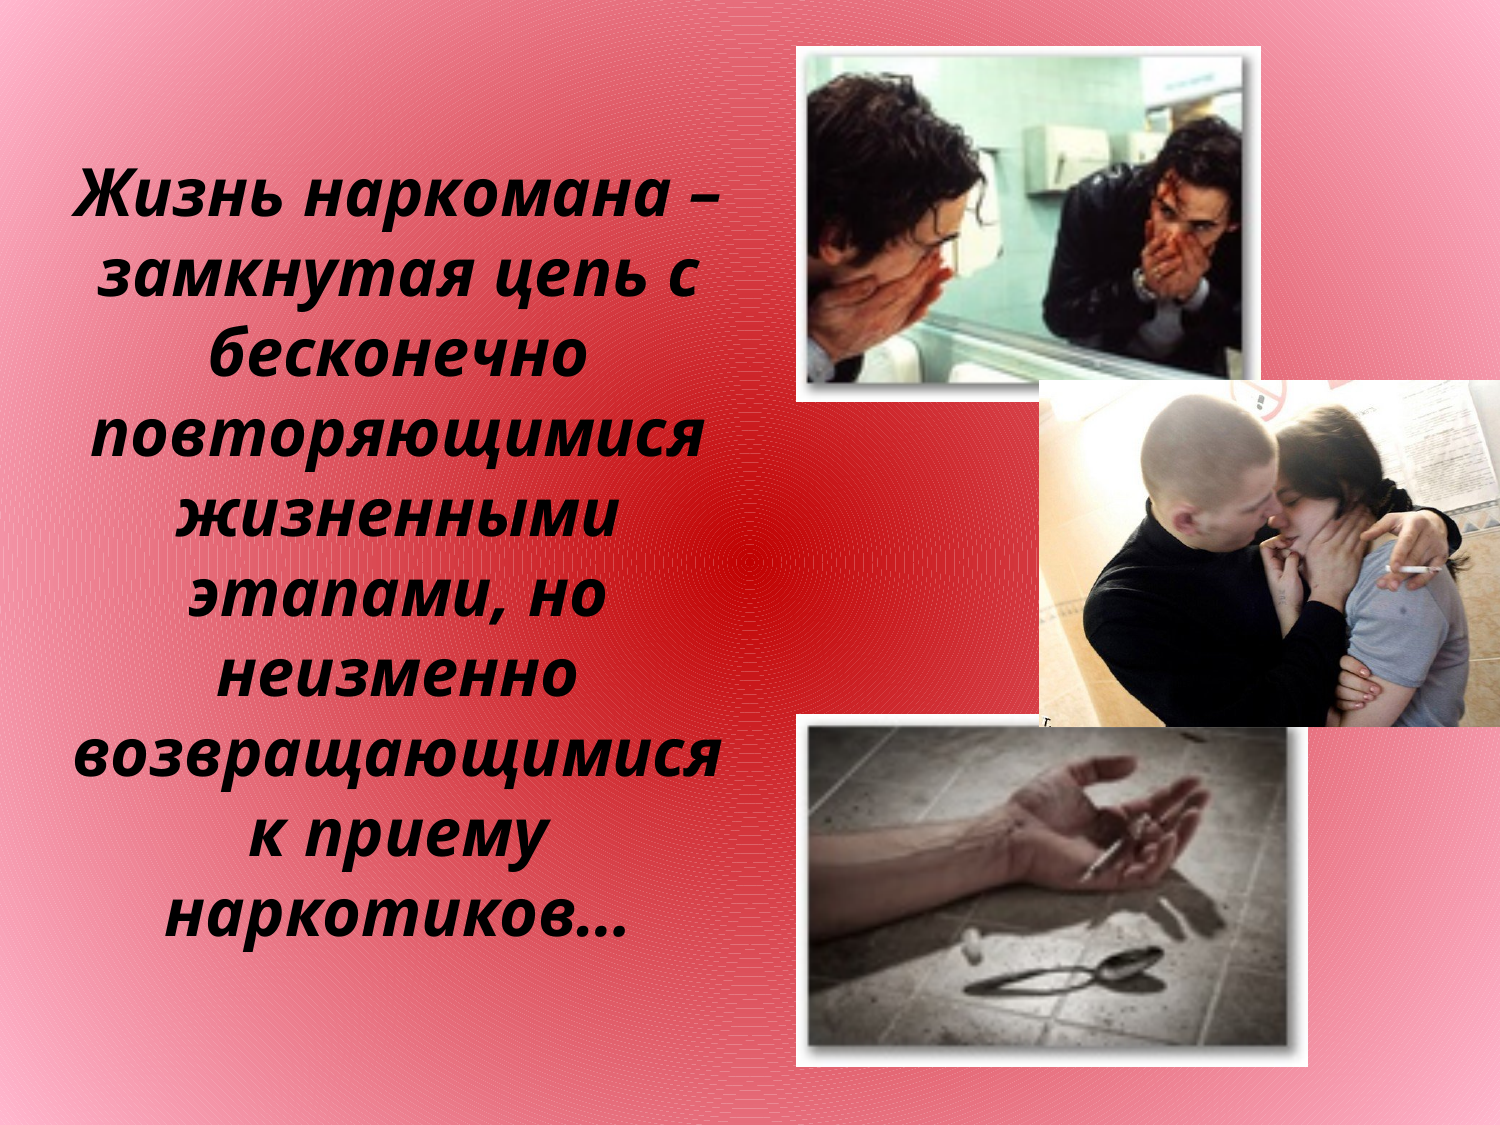

# Жизнь наркомана – замкнутая цепь с бесконечно повторяющимися жизненными этапами, но неизменно возвращающимися к приему наркотиков…